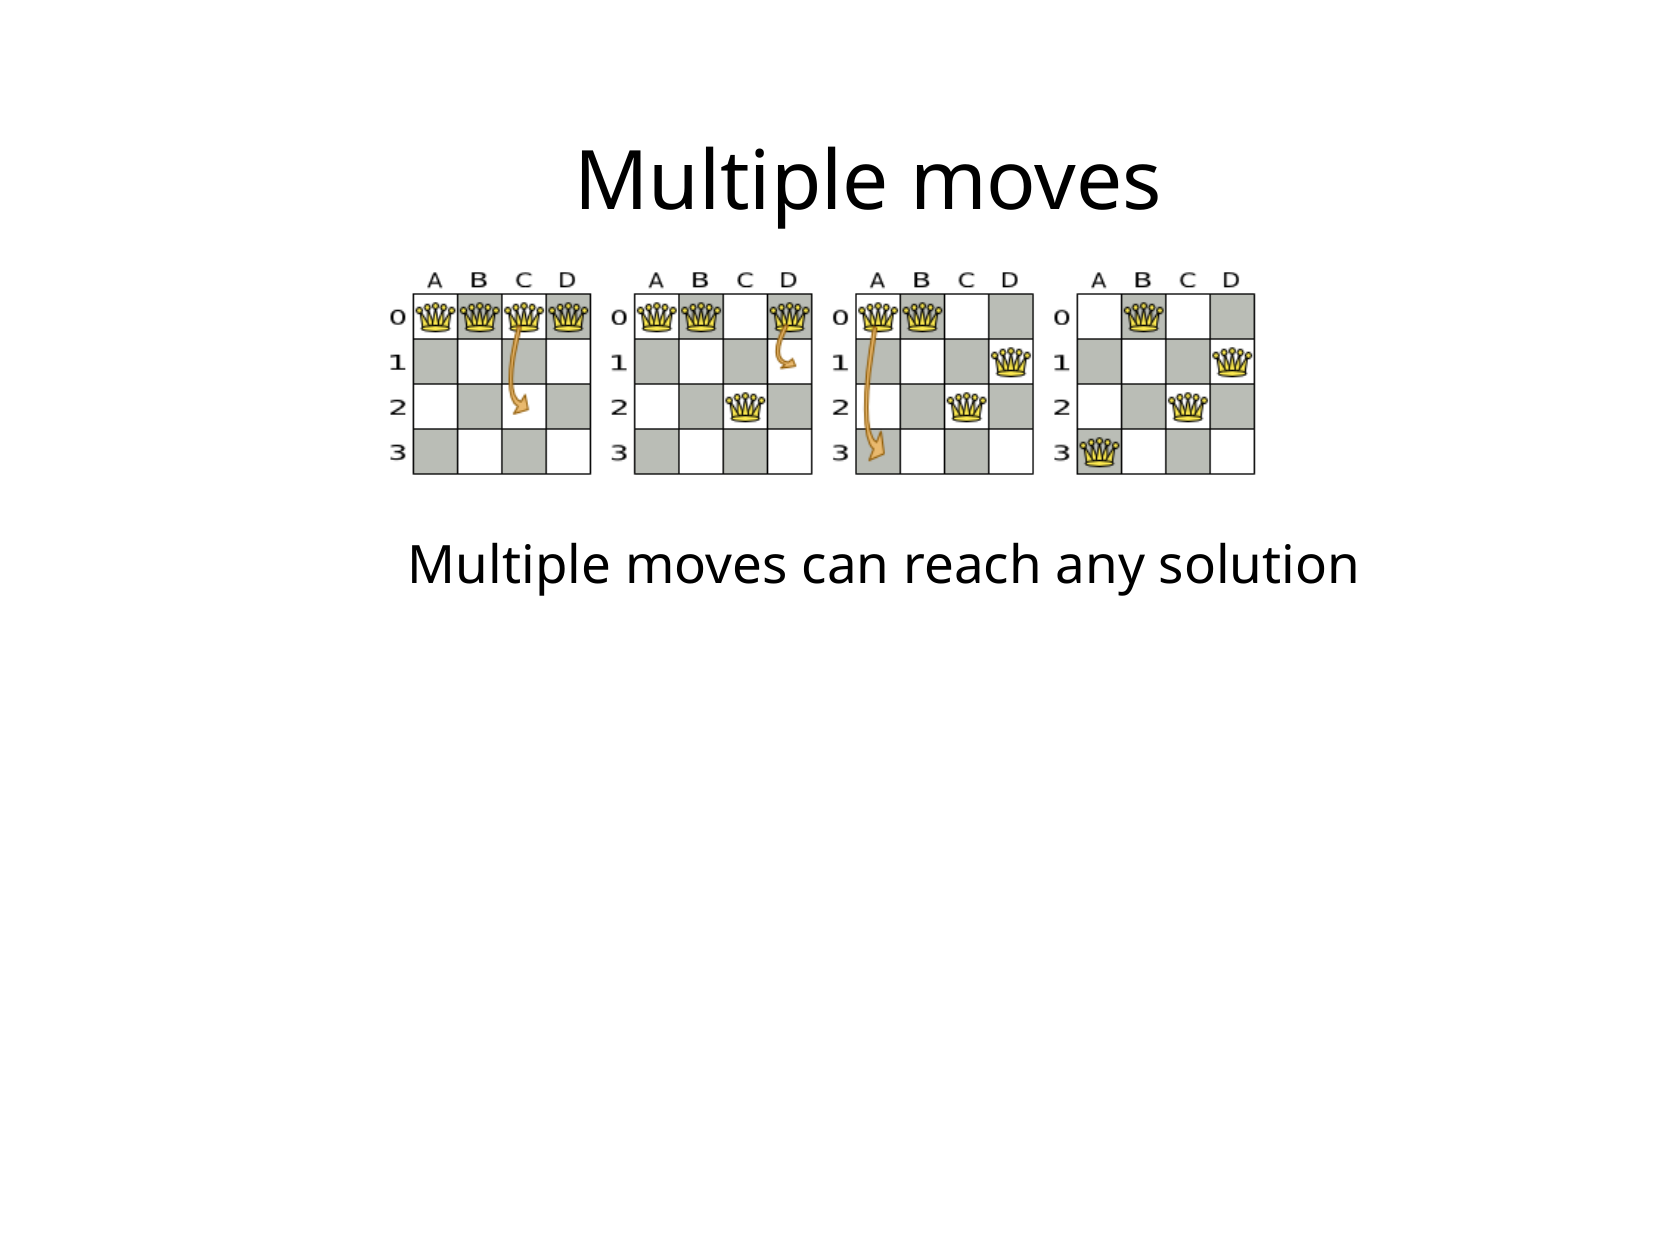

Multiple moves
Multiple moves can reach any solution